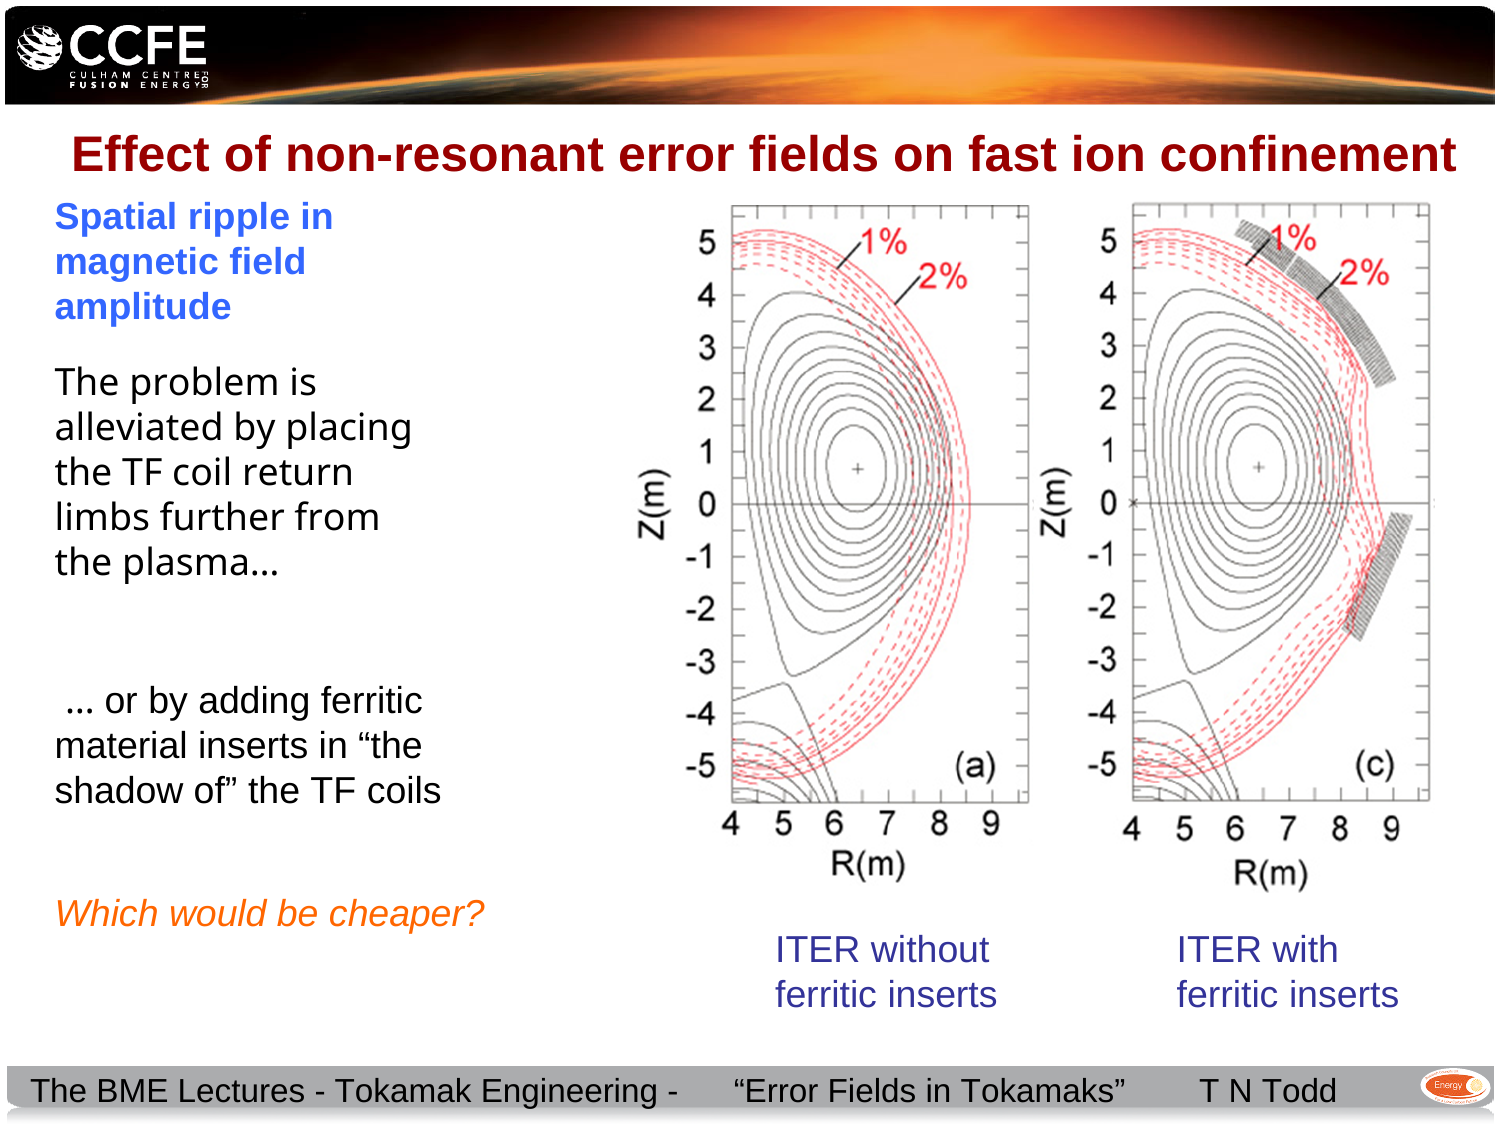

Effect of non-resonant error fields on fast ion confinement
 	Spatial ripple in magnetic field amplitude
	 … or by adding ferritic material inserts in “the shadow of” the TF coils
	ITER with ferritic inserts
	The problem is alleviated by placing the TF coil return limbs further from the plasma…
	Which would be cheaper?
	ITER without ferritic inserts